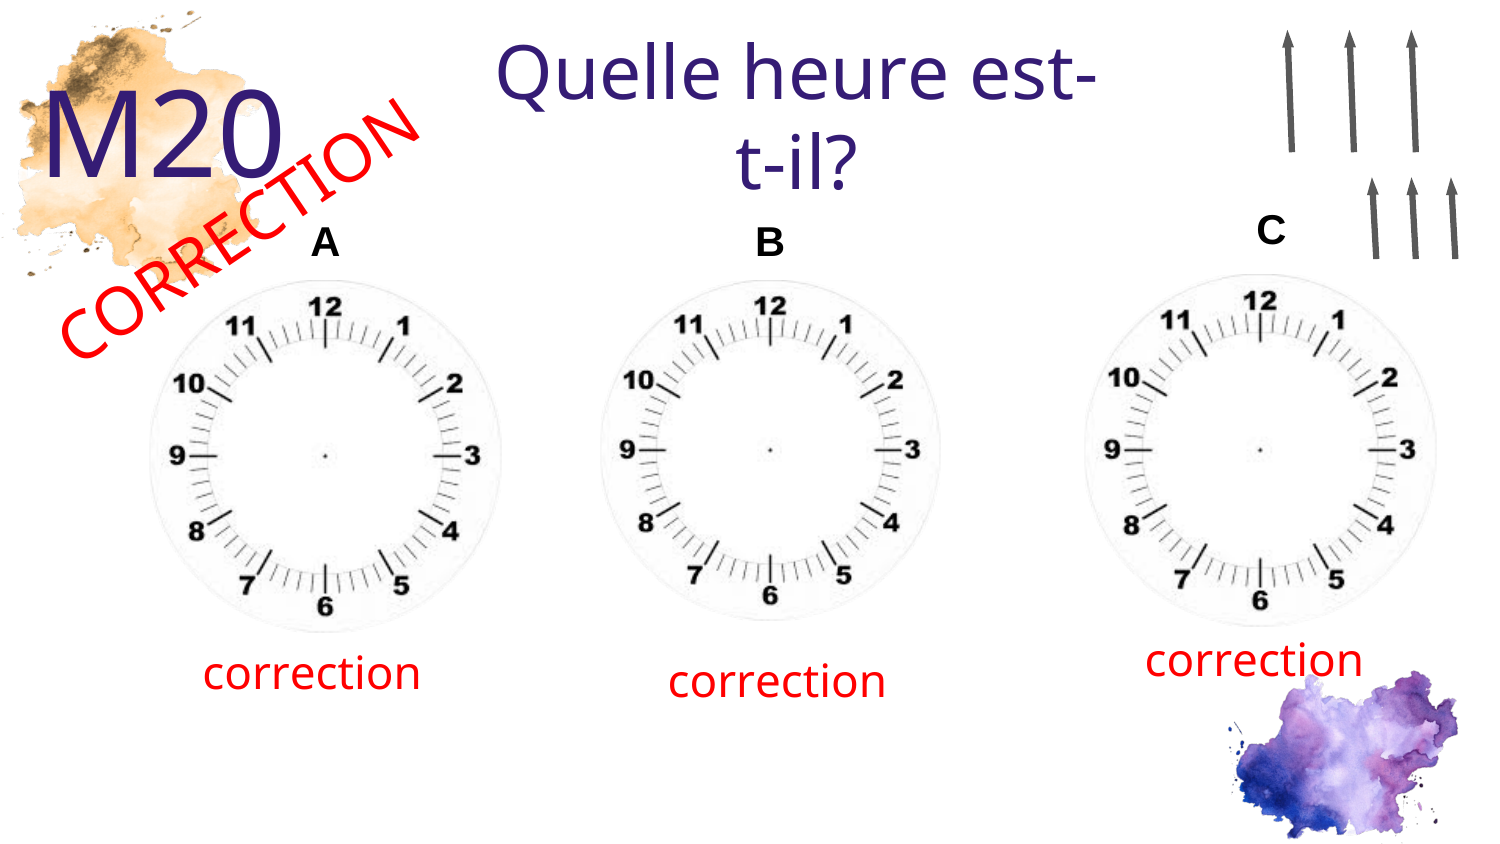

Quelle heure est-t-il?
M20
CORRECTION
C
A
B
correction
 correction
 correction